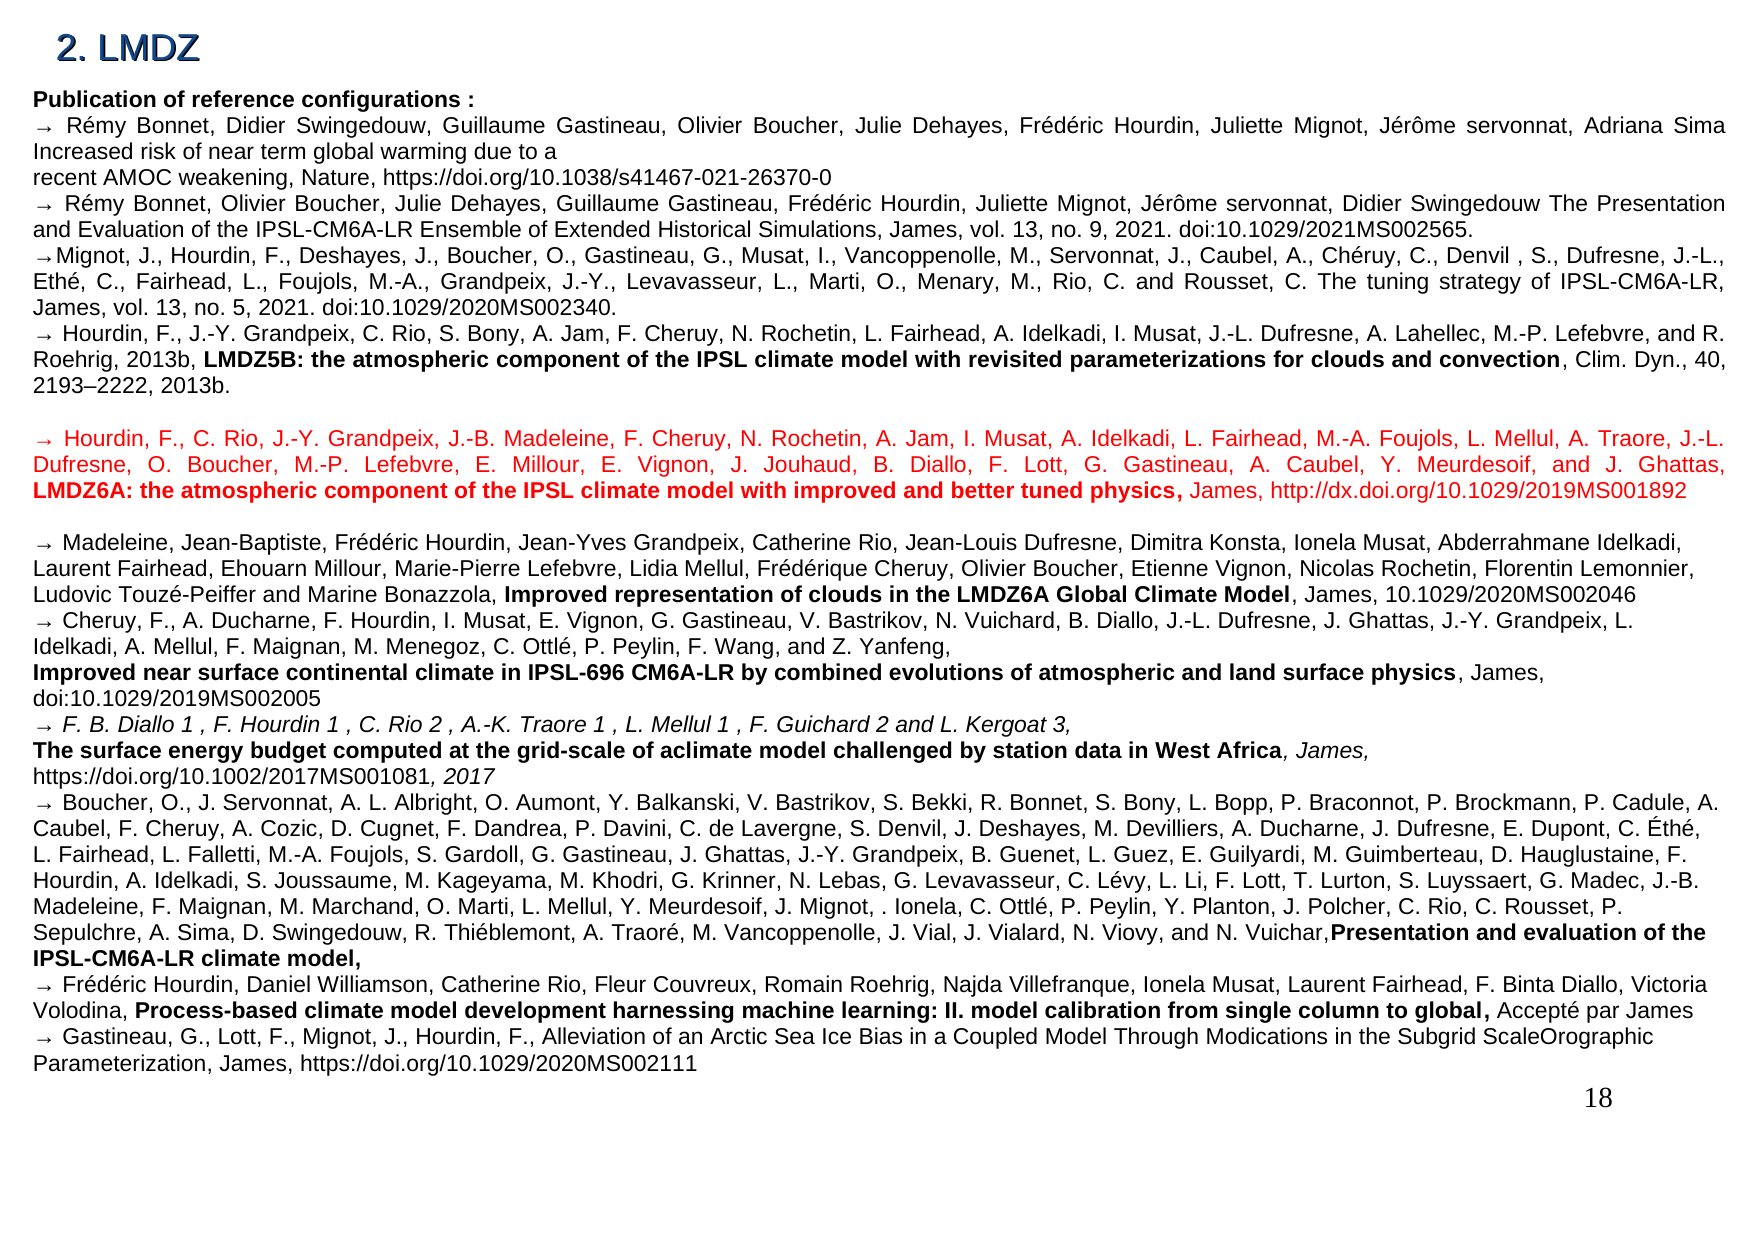

Publication of reference configurations :
→ Rémy Bonnet, Didier Swingedouw, Guillaume Gastineau, Olivier Boucher, Julie Dehayes, Frédéric Hourdin, Juliette Mignot, Jérôme servonnat, Adriana Sima Increased risk of near term global warming due to a
recent AMOC weakening, Nature, https://doi.org/10.1038/s41467-021-26370-0
→ Rémy Bonnet, Olivier Boucher, Julie Dehayes, Guillaume Gastineau, Frédéric Hourdin, Juliette Mignot, Jérôme servonnat, Didier Swingedouw The Presentation and Evaluation of the IPSL-CM6A-LR Ensemble of Extended Historical Simulations, James, vol. 13, no. 9, 2021. doi:10.1029/2021MS002565.
→Mignot, J., Hourdin, F., Deshayes, J., Boucher, O., Gastineau, G., Musat, I., Vancoppenolle, M., Servonnat, J., Caubel, A., Chéruy, C., Denvil , S., Dufresne, J.-L., Ethé, C., Fairhead, L., Foujols, M.-A., Grandpeix, J.-Y., Levavasseur, L., Marti, O., Menary, M., Rio, C. and Rousset, C. The tuning strategy of IPSL-CM6A-LR, James, vol. 13, no. 5, 2021. doi:10.1029/2020MS002340.
→ Hourdin, F., J.-Y. Grandpeix, C. Rio, S. Bony, A. Jam, F. Cheruy, N. Rochetin, L. Fairhead, A. Idelkadi, I. Musat, J.-L. Dufresne, A. Lahellec, M.-P. Lefebvre, and R. Roehrig, 2013b, LMDZ5B: the atmospheric component of the IPSL climate model with revisited parameterizations for clouds and convection, Clim. Dyn., 40, 2193–2222, 2013b.
→ Hourdin, F., C. Rio, J.-Y. Grandpeix, J.-B. Madeleine, F. Cheruy, N. Rochetin, A. Jam, I. Musat, A. Idelkadi, L. Fairhead, M.-A. Foujols, L. Mellul, A. Traore, J.-L. Dufresne, O. Boucher, M.-P. Lefebvre, E. Millour, E. Vignon, J. Jouhaud, B. Diallo, F. Lott, G. Gastineau, A. Caubel, Y. Meurdesoif, and J. Ghattas, LMDZ6A: the atmospheric component of the IPSL climate model with improved and better tuned physics, James, http://dx.doi.org/10.1029/2019MS001892
→ Madeleine, Jean-Baptiste, Frédéric Hourdin, Jean-Yves Grandpeix, Catherine Rio, Jean-Louis Dufresne, Dimitra Konsta, Ionela Musat, Abderrahmane Idelkadi, Laurent Fairhead, Ehouarn Millour, Marie-Pierre Lefebvre, Lidia Mellul, Frédérique Cheruy, Olivier Boucher, Etienne Vignon, Nicolas Rochetin, Florentin Lemonnier, Ludovic Touzé-Peiffer and Marine Bonazzola, Improved representation of clouds in the LMDZ6A Global Climate Model, James, 10.1029/2020MS002046
→ Cheruy, F., A. Ducharne, F. Hourdin, I. Musat, E. Vignon, G. Gastineau, V. Bastrikov, N. Vuichard, B. Diallo, J.-L. Dufresne, J. Ghattas, J.-Y. Grandpeix, L. Idelkadi, A. Mellul, F. Maignan, M. Menegoz, C. Ottlé, P. Peylin, F. Wang, and Z. Yanfeng, Improved near surface continental climate in IPSL-696 CM6A-LR by combined evolutions of atmospheric and land surface physics, James, doi:10.1029/2019MS002005
→ F. B. Diallo 1 , F. Hourdin 1 , C. Rio 2 , A.-K. Traore 1 , L. Mellul 1 , F. Guichard 2 and L. Kergoat 3, The surface energy budget computed at the grid-scale of aclimate model challenged by station data in West Africa, James, https://doi.org/10.1002/2017MS001081, 2017
→ Boucher, O., J. Servonnat, A. L. Albright, O. Aumont, Y. Balkanski, V. Bastrikov, S. Bekki, R. Bonnet, S. Bony, L. Bopp, P. Braconnot, P. Brockmann, P. Cadule, A. Caubel, F. Cheruy, A. Cozic, D. Cugnet, F. Dandrea, P. Davini, C. de Lavergne, S. Denvil, J. Deshayes, M. Devilliers, A. Ducharne, J. Dufresne, E. Dupont, C. Éthé, L. Fairhead, L. Falletti, M.-A. Foujols, S. Gardoll, G. Gastineau, J. Ghattas, J.-Y. Grandpeix, B. Guenet, L. Guez, E. Guilyardi, M. Guimberteau, D. Hauglustaine, F. Hourdin, A. Idelkadi, S. Joussaume, M. Kageyama, M. Khodri, G. Krinner, N. Lebas, G. Levavasseur, C. Lévy, L. Li, F. Lott, T. Lurton, S. Luyssaert, G. Madec, J.-B. Madeleine, F. Maignan, M. Marchand, O. Marti, L. Mellul, Y. Meurdesoif, J. Mignot, . Ionela, C. Ottlé, P. Peylin, Y. Planton, J. Polcher, C. Rio, C. Rousset, P. Sepulchre, A. Sima, D. Swingedouw, R. Thiéblemont, A. Traoré, M. Vancoppenolle, J. Vial, J. Vialard, N. Viovy, and N. Vuichar,Presentation and evaluation of the IPSL-CM6A-LR climate model,
→ Frédéric Hourdin, Daniel Williamson, Catherine Rio, Fleur Couvreux, Romain Roehrig, Najda Villefranque, Ionela Musat, Laurent Fairhead, F. Binta Diallo, Victoria Volodina, Process-based climate model development harnessing machine learning: II. model calibration from single column to global, Accepté par James
→ Gastineau, G., Lott, F., Mignot, J., Hourdin, F., Alleviation of an Arctic Sea Ice Bias in a Coupled Model Through Modications in the Subgrid ScaleOrographic Parameterization, James, https://doi.org/10.1029/2020MS002111
2. LMDZ
18